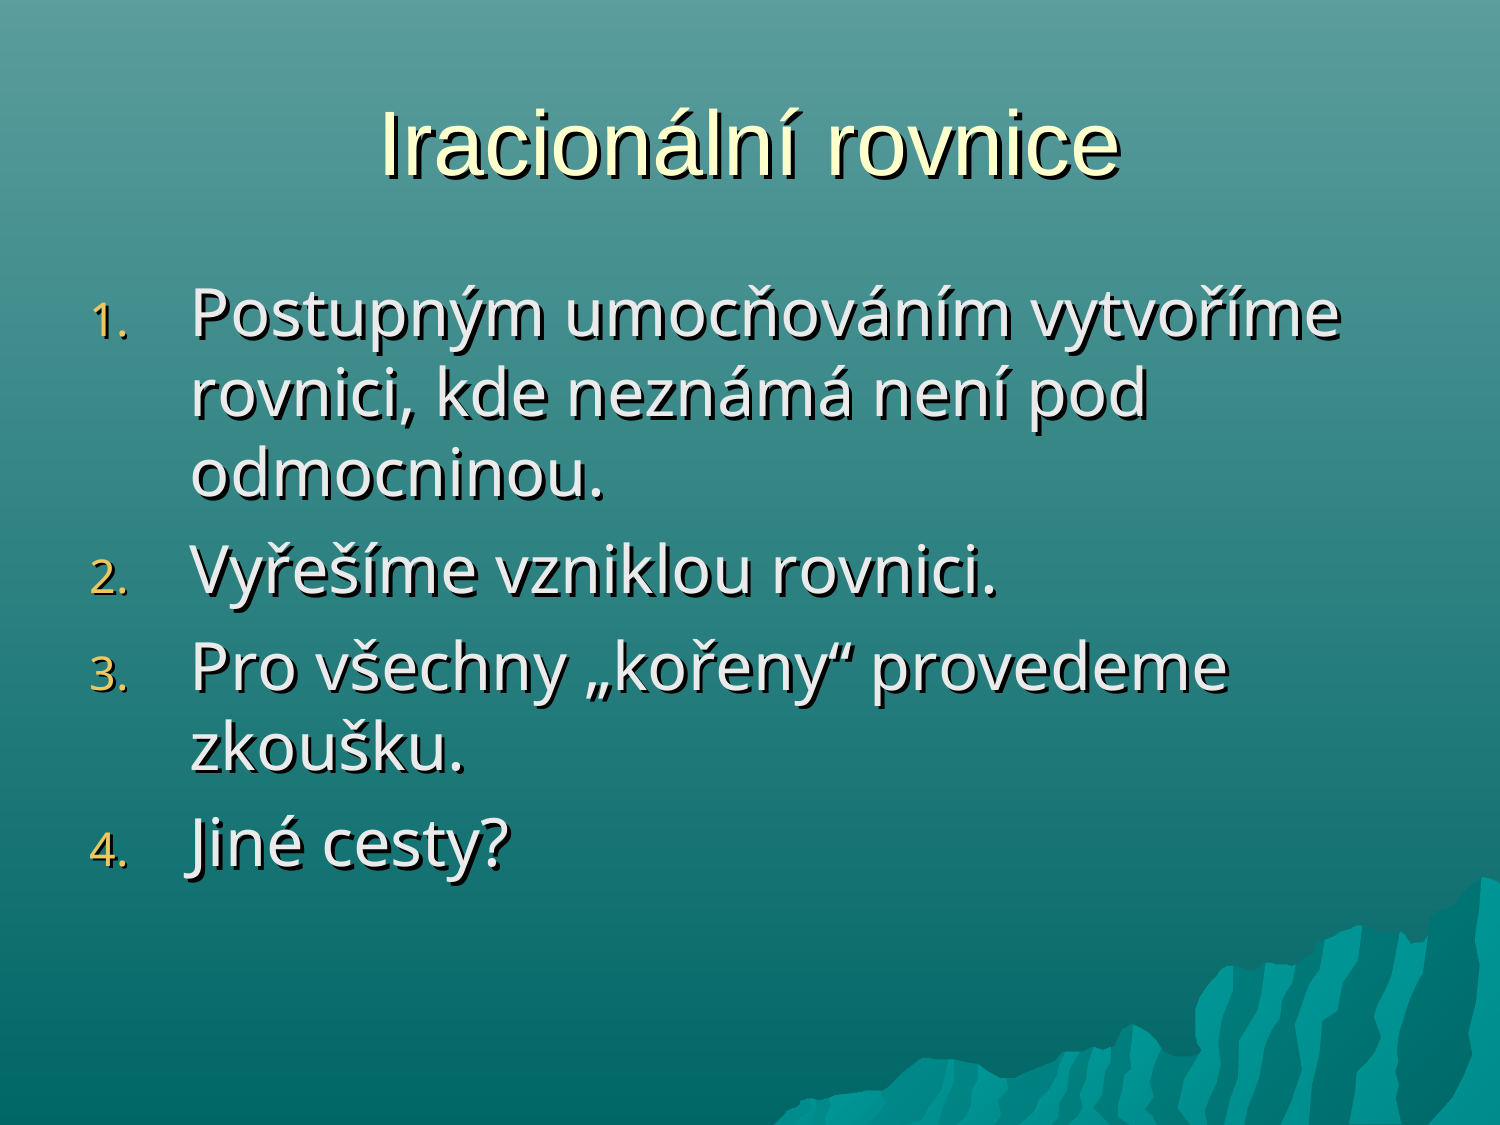

# Iracionální rovnice
Postupným umocňováním vytvoříme rovnici, kde neznámá není pod odmocninou.
Vyřešíme vzniklou rovnici.
Pro všechny „kořeny“ provedeme zkoušku.
Jiné cesty?